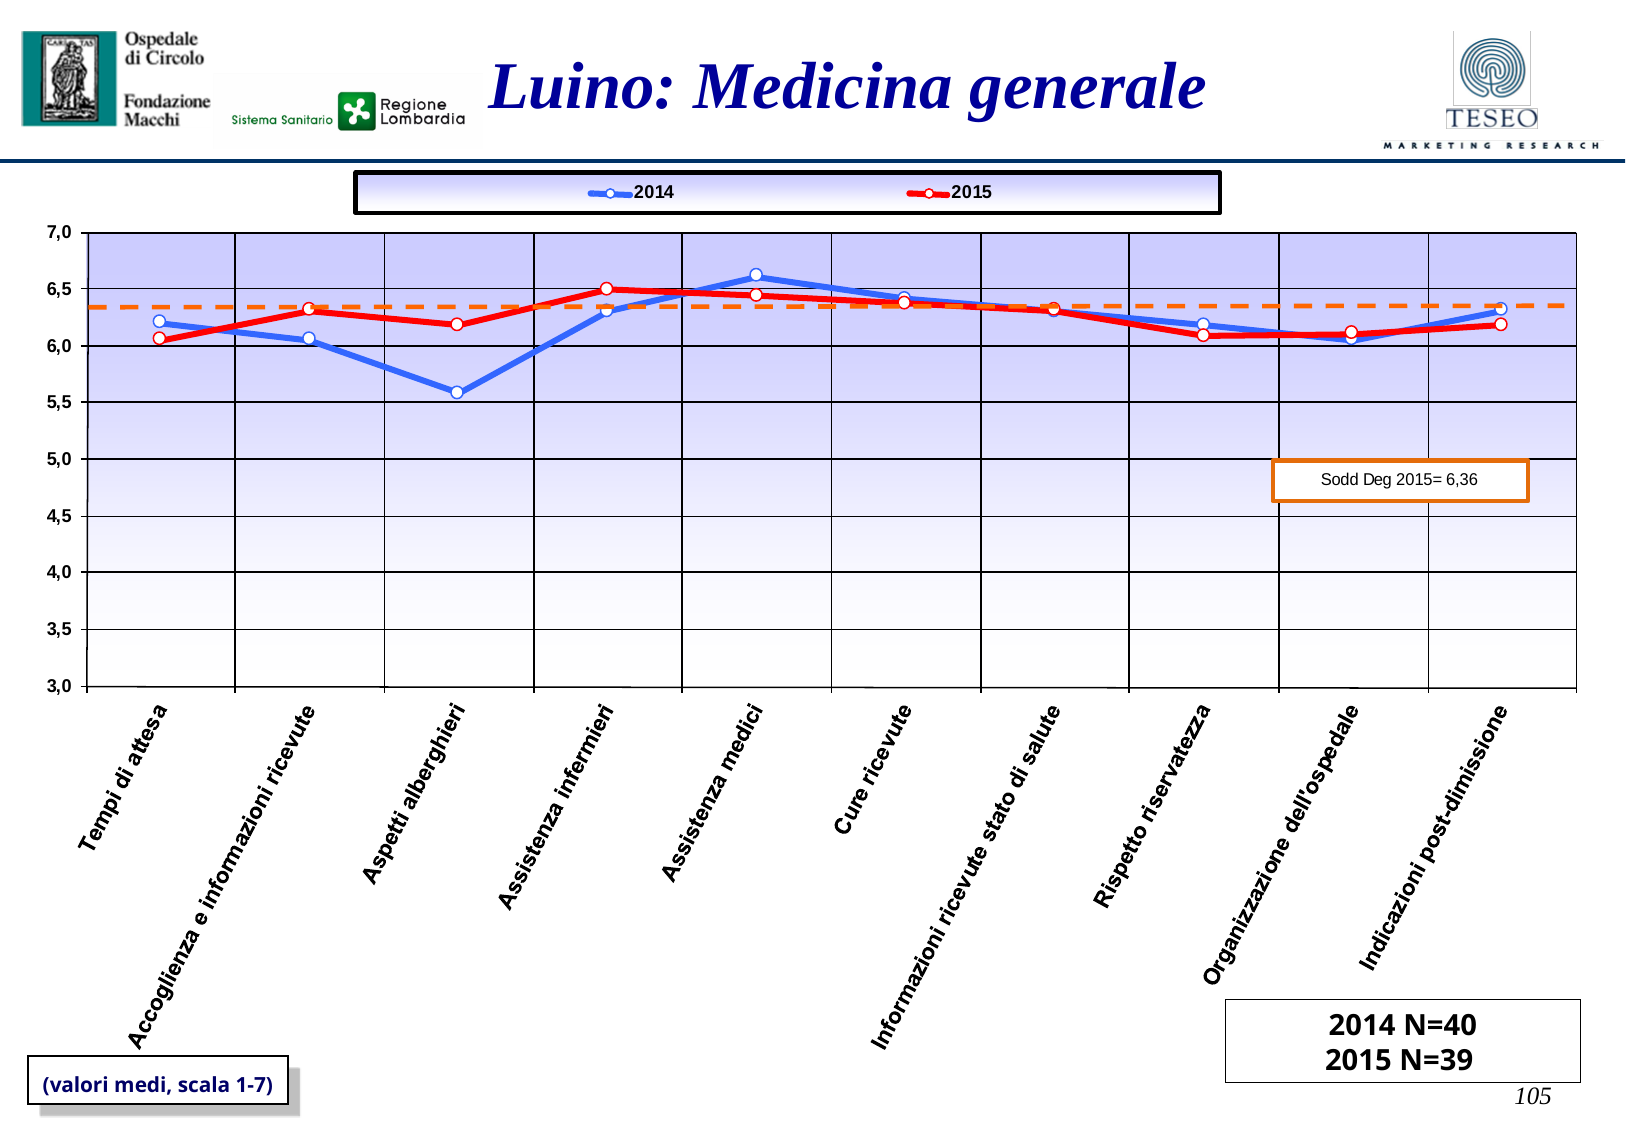

Luino: Medicina generale
2014 N=40
2015 N=39
(valori medi, scala 1-7)